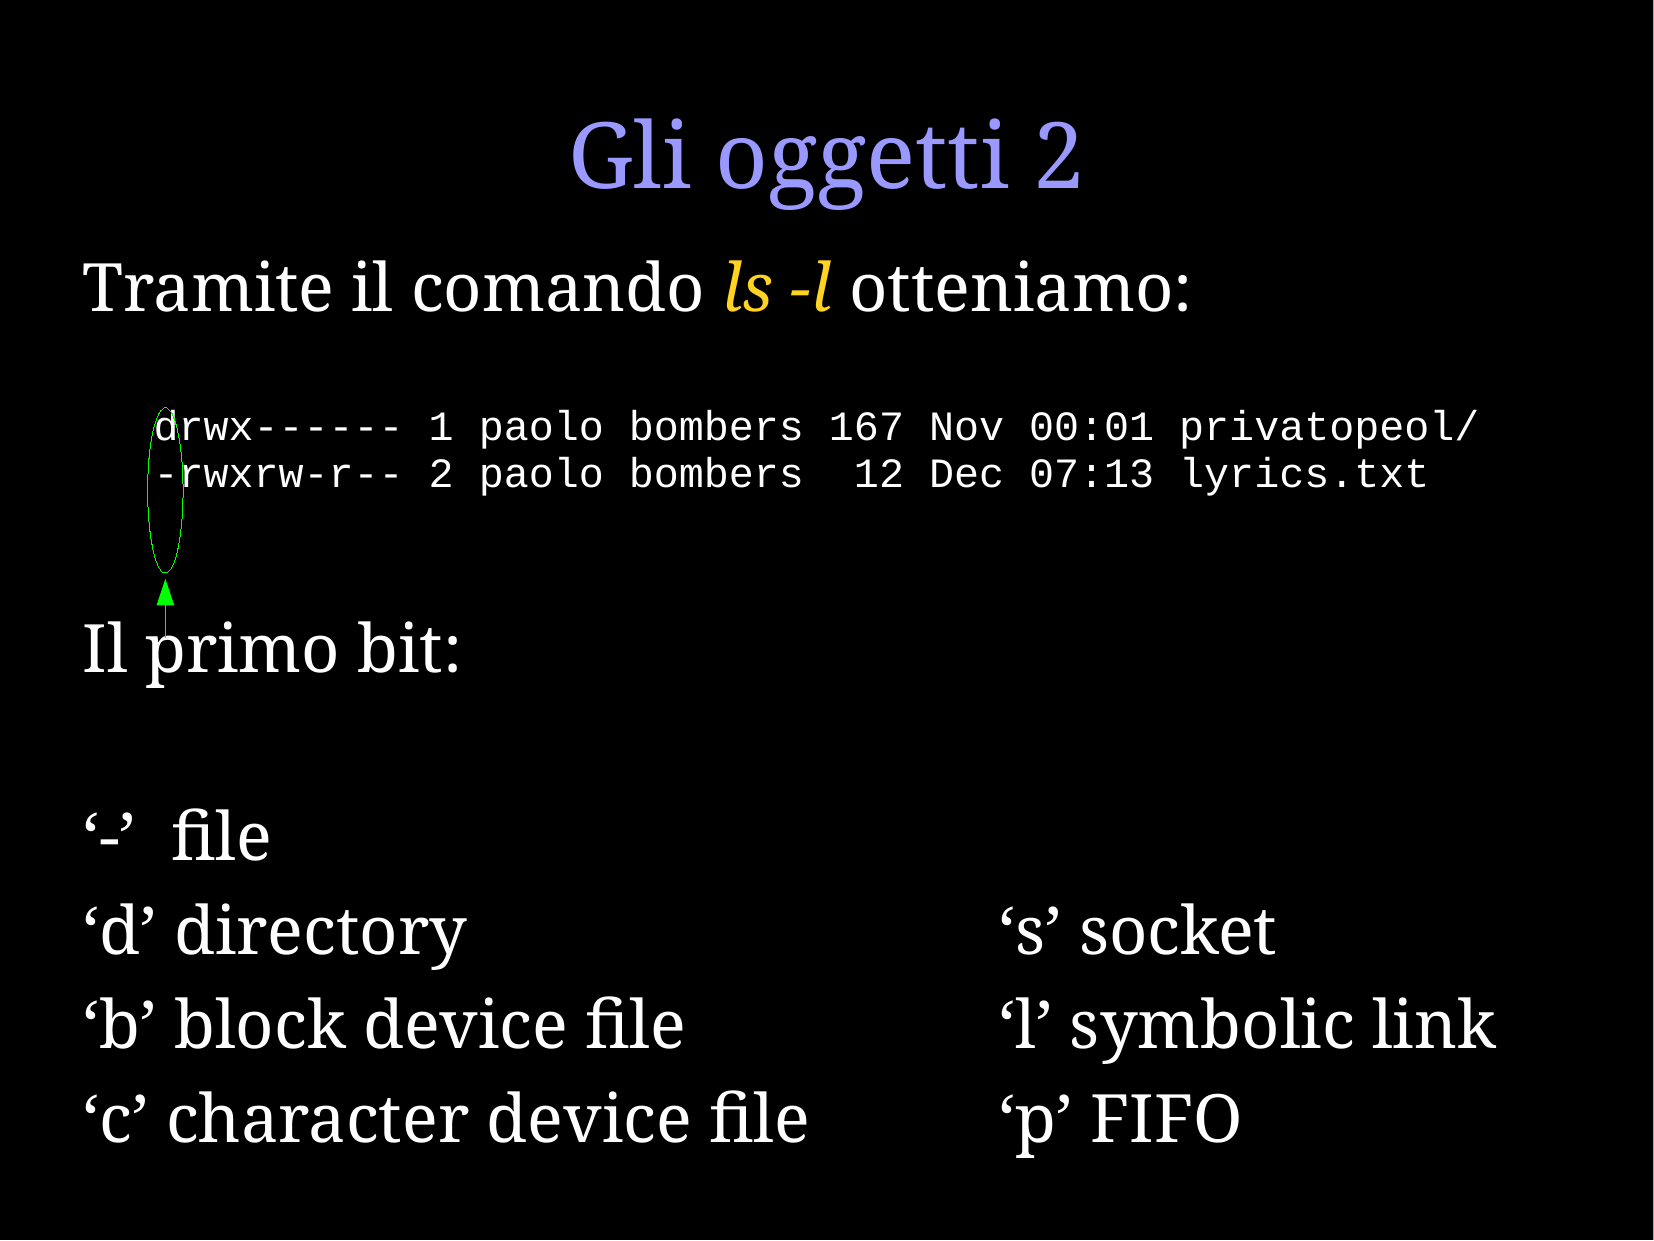

# Gli oggetti 2
Tramite il comando ls -l otteniamo:
drwx------ 1 paolo bombers 167 Nov 00:01 privatopeol/
-rwxrw-r-- 2 paolo bombers 12 Dec 07:13 lyrics.txt
Il primo bit:
‘-’ file
‘d’ directory			 ‘s’ socket
‘b’ block device file 		 ‘l’ symbolic link
‘c’ character device file	 ‘p’ FIFO